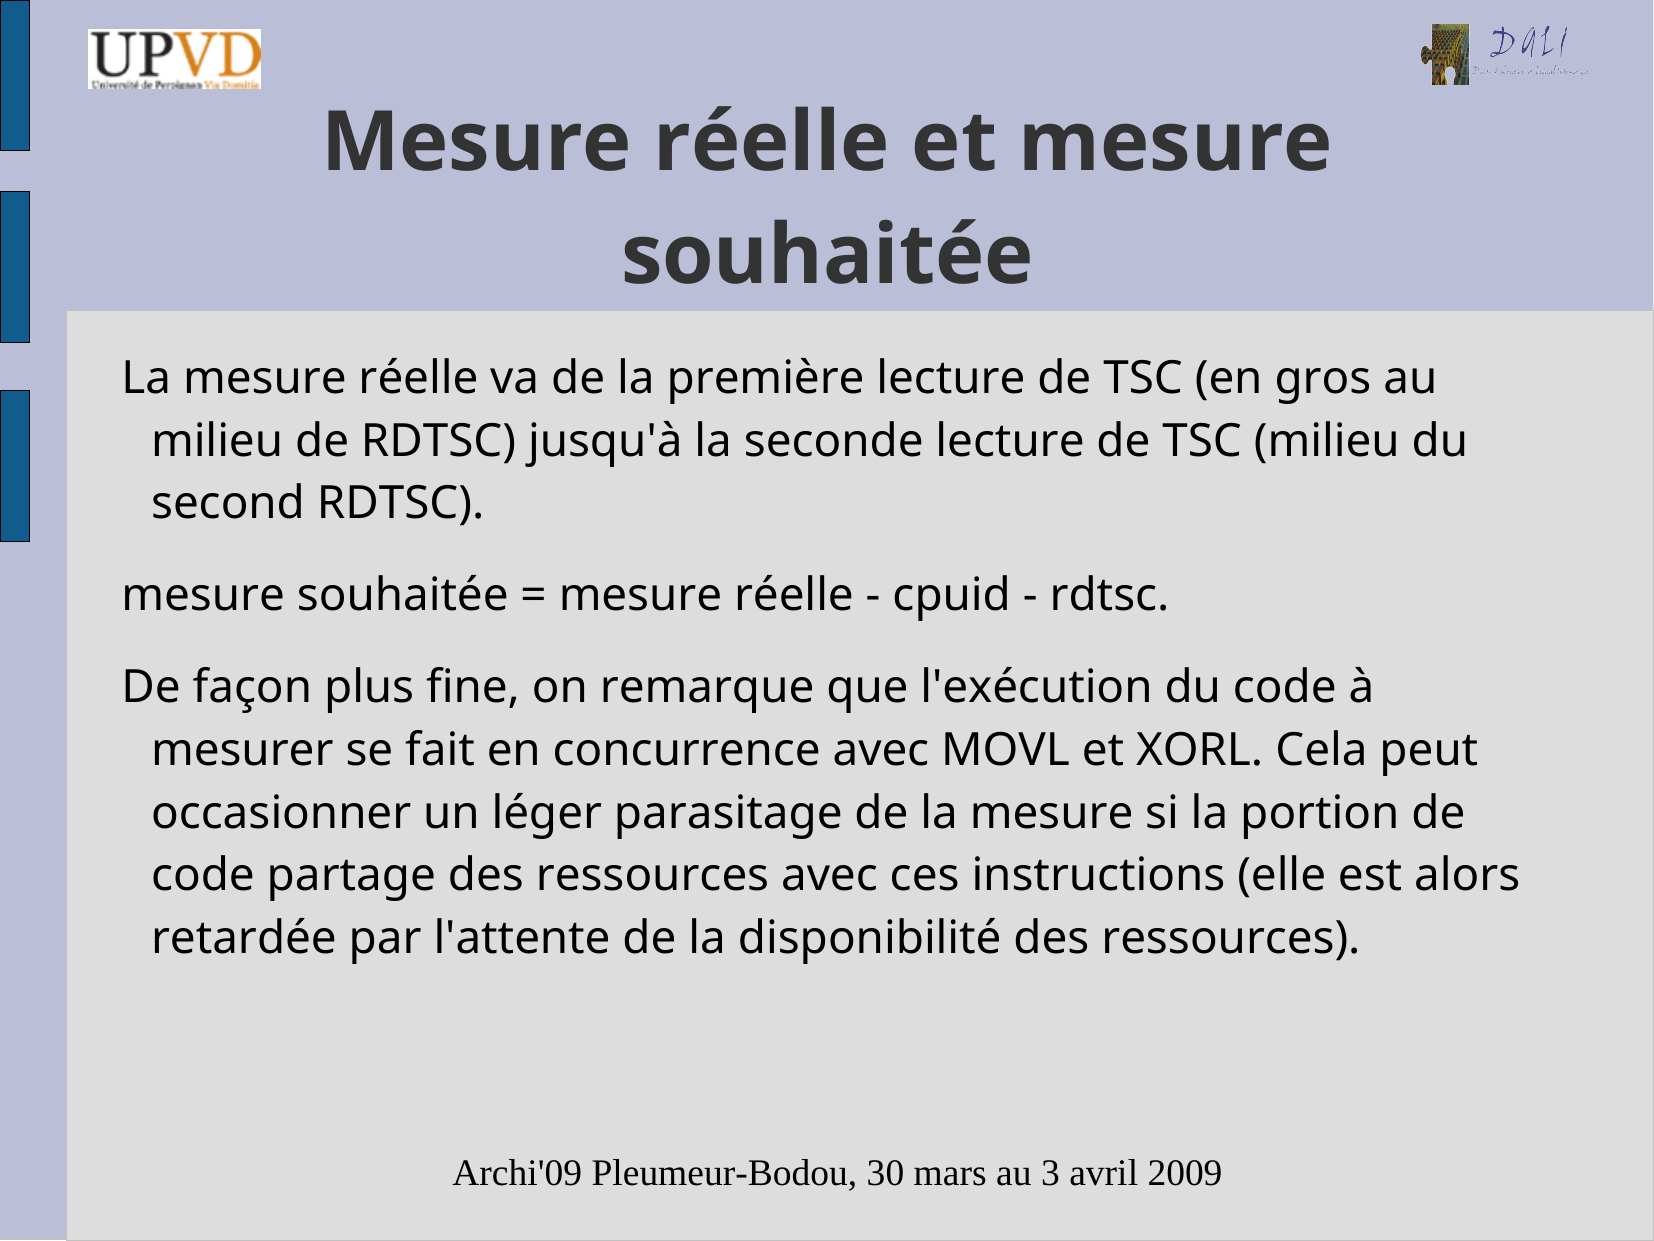

# Mesure réelle et mesure souhaitée
La mesure réelle va de la première lecture de TSC (en gros au milieu de RDTSC) jusqu'à la seconde lecture de TSC (milieu du second RDTSC).
mesure souhaitée = mesure réelle - cpuid - rdtsc.
De façon plus fine, on remarque que l'exécution du code à mesurer se fait en concurrence avec MOVL et XORL. Cela peut occasionner un léger parasitage de la mesure si la portion de code partage des ressources avec ces instructions (elle est alors retardée par l'attente de la disponibilité des ressources).
Archi'09 Pleumeur-Bodou, 30 mars au 3 avril 2009